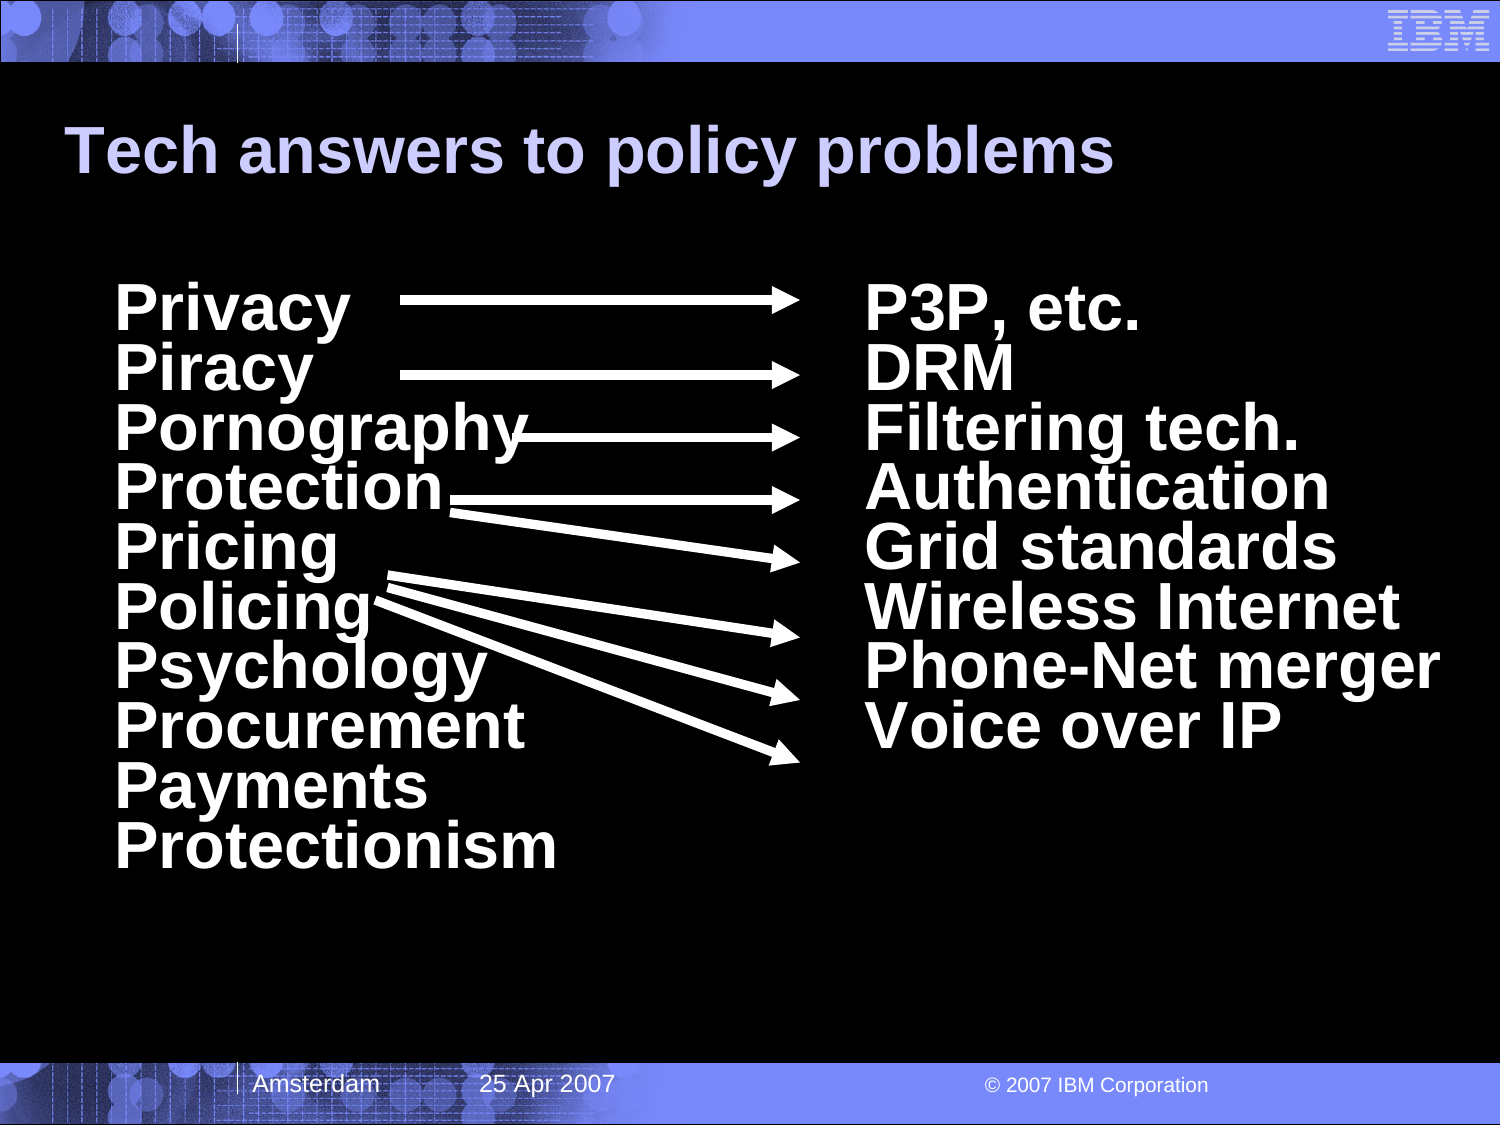

# Tech answers to policy problems
Privacy				P3P, etc.
Piracy				DRM
Pornography			Filtering tech.
Protection			Authentication
Pricing				Grid standards
Policing				Wireless Internet
Psychology			Phone-Net merger
Procurement			Voice over IP
Payments
Protectionism